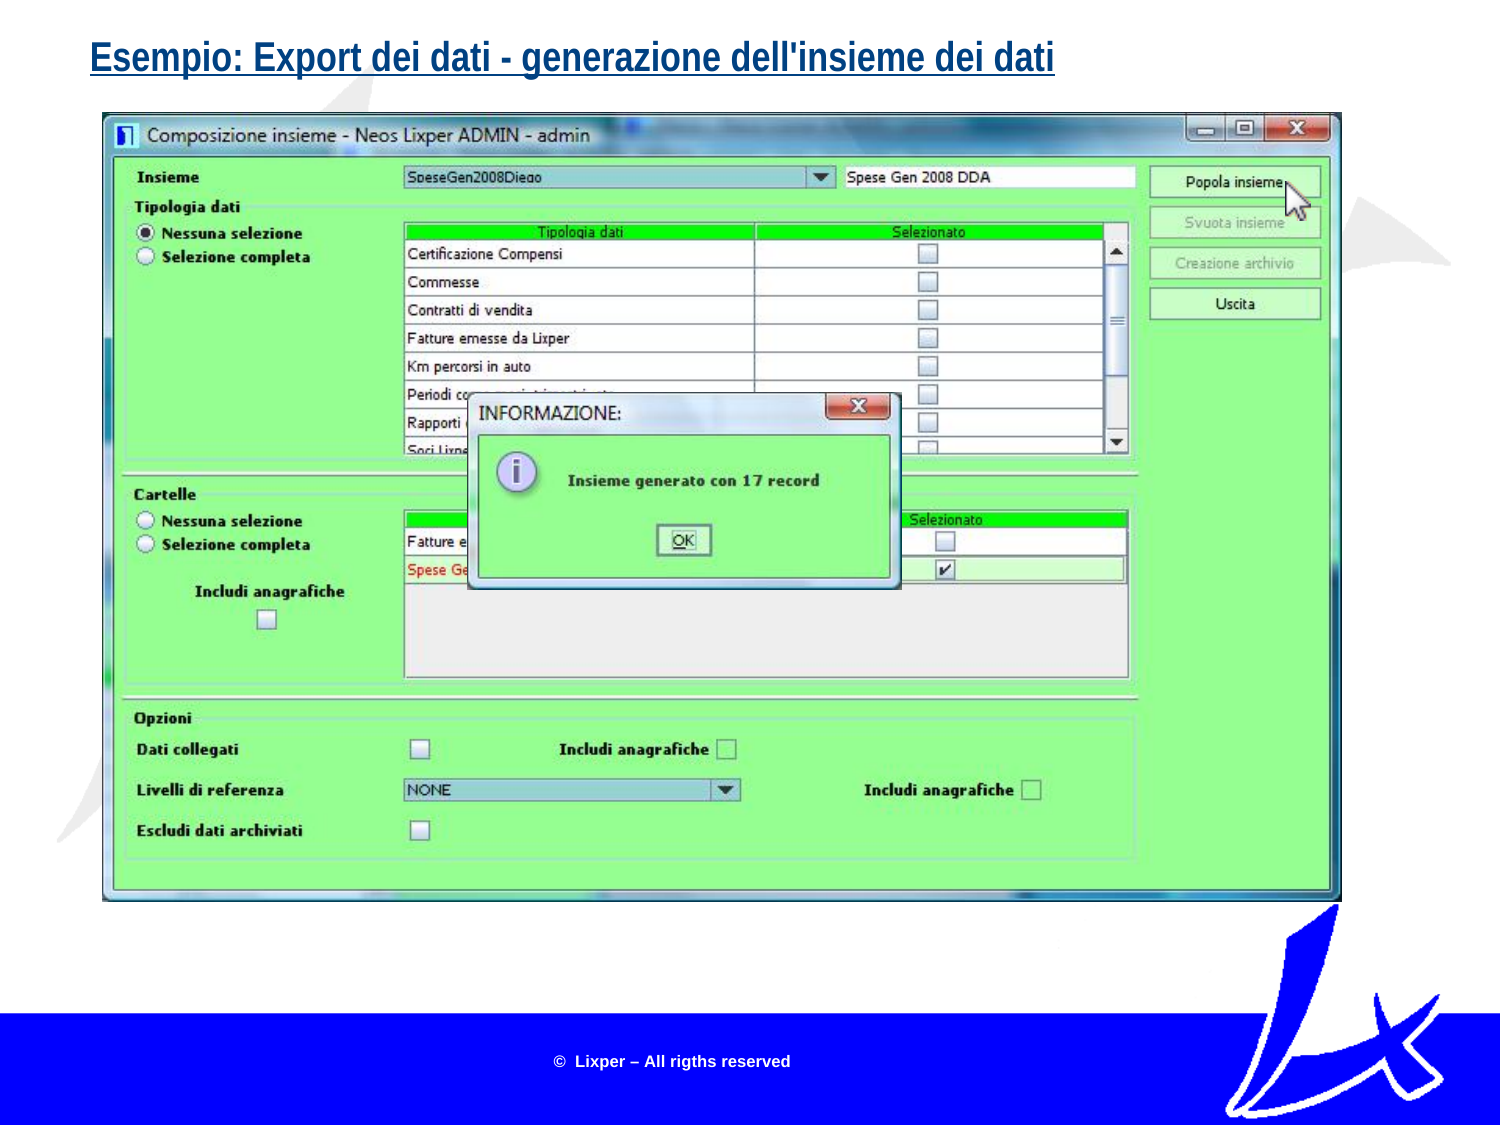

# Esempio: Export dei dati - generazione dell'insieme dei dati